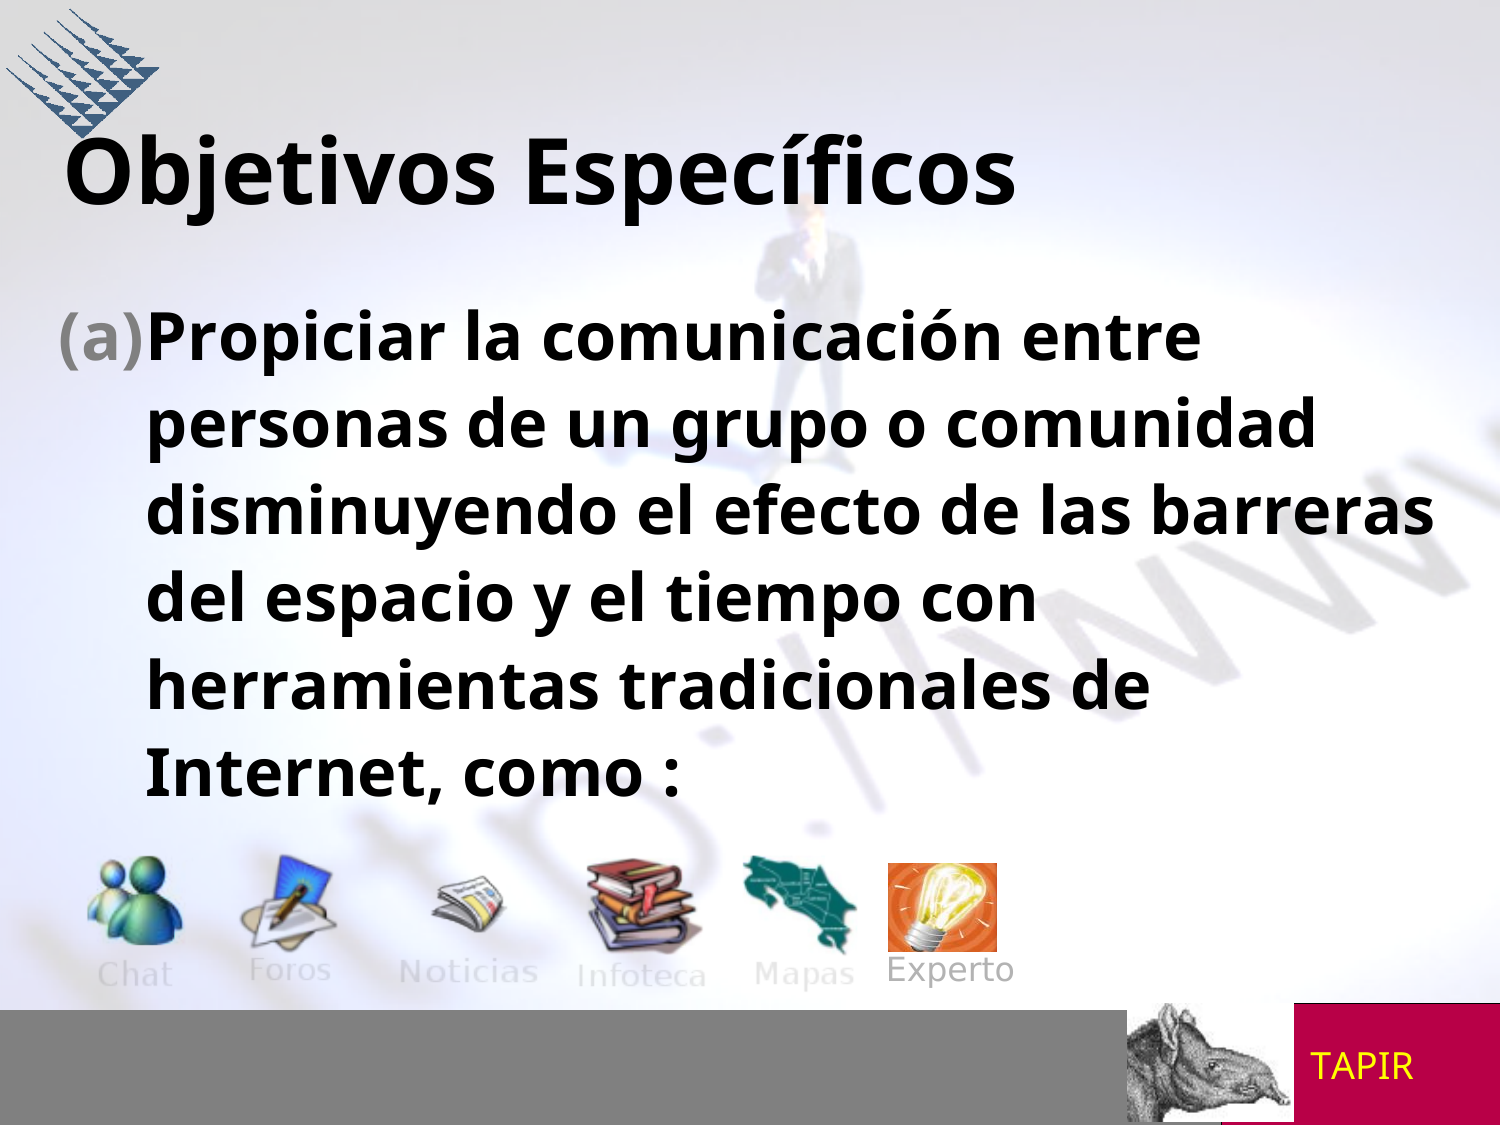

# Objetivos Específicos
Propiciar la comunicación entre personas de un grupo o comunidad disminuyendo el efecto de las barreras del espacio y el tiempo con herramientas tradicionales de Internet, como :
Experto
TAPIR